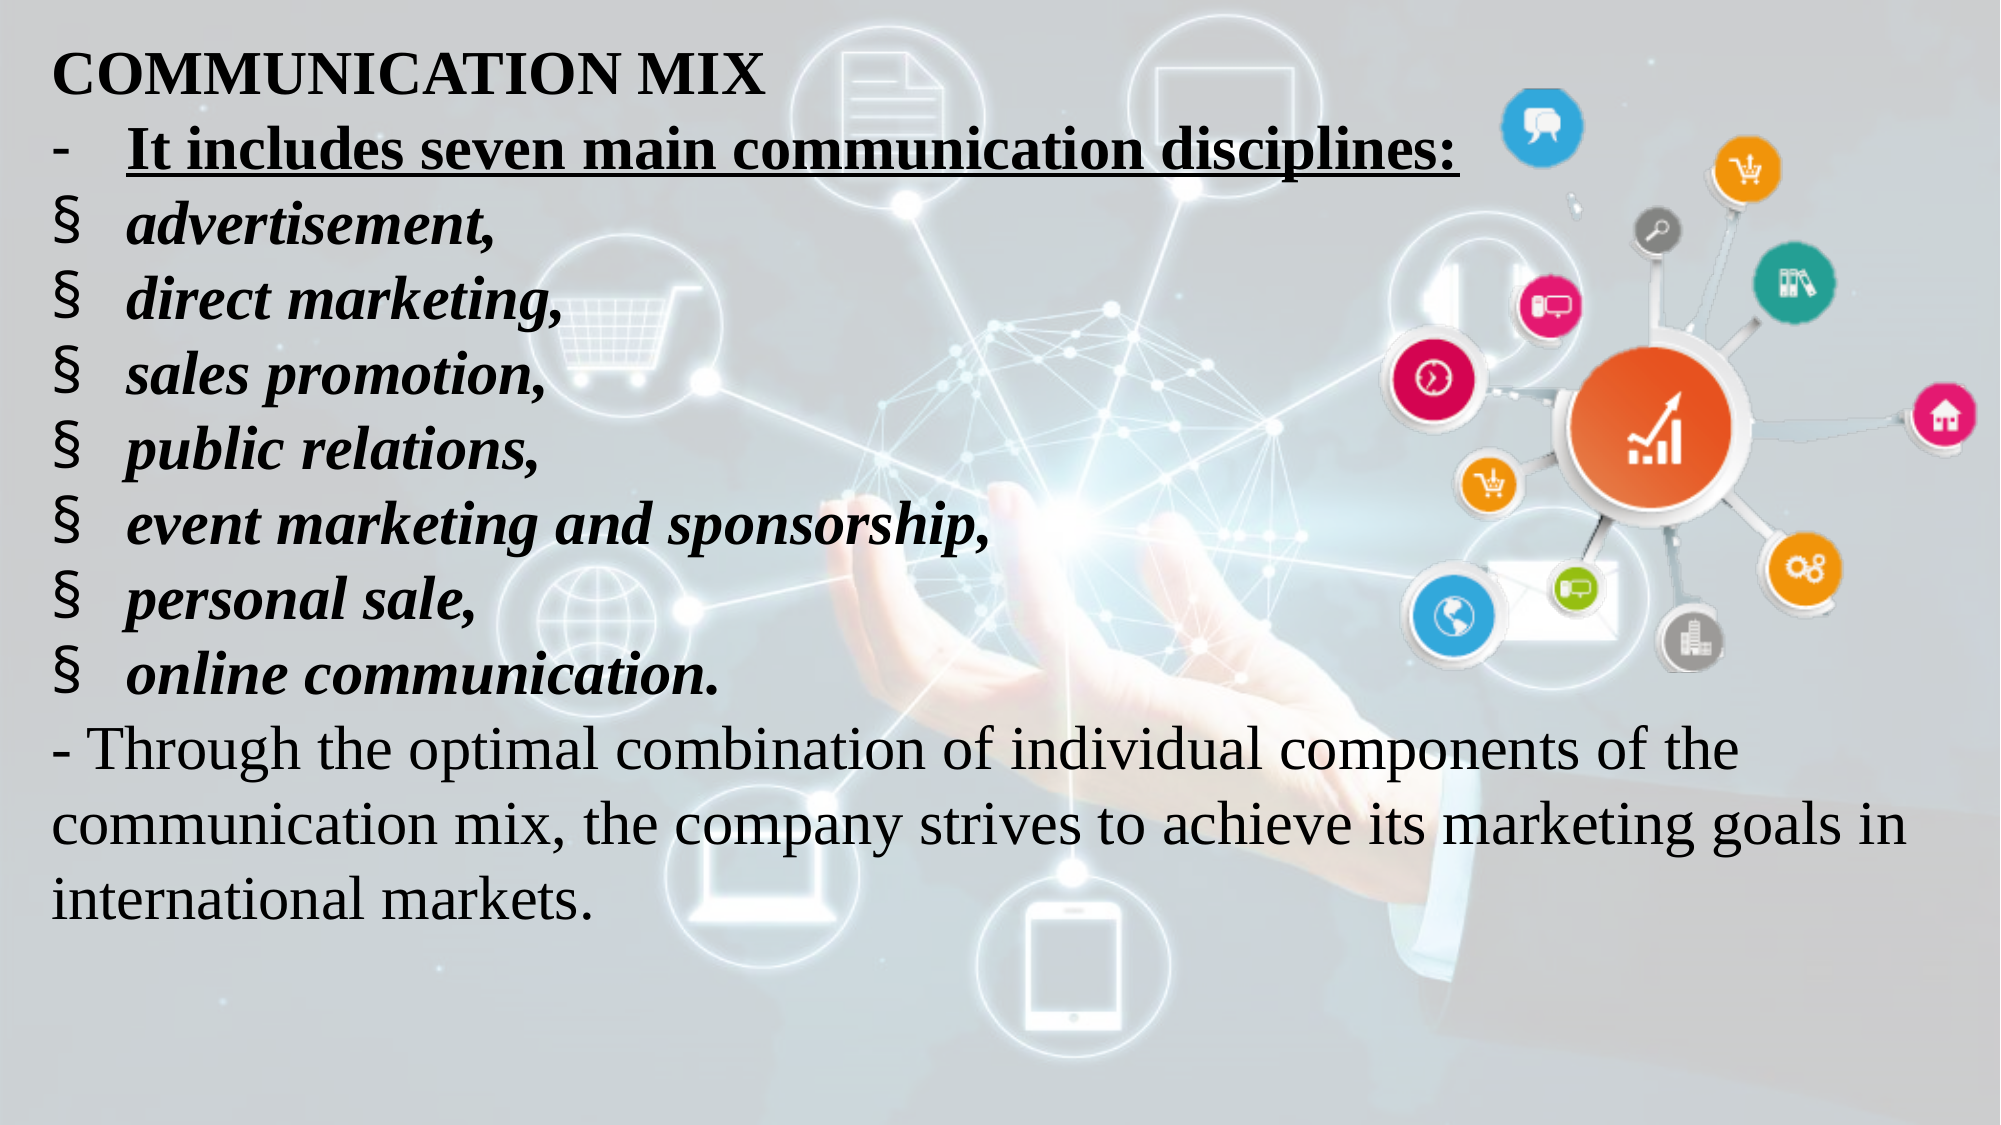

COMMUNICATION MIX
It includes seven main communication disciplines:
advertisement,
direct marketing,
sales promotion,
public relations,
event marketing and sponsorship,
personal sale,
online communication.
- Through the optimal combination of individual components of the communication mix, the company strives to achieve its marketing goals in international markets.